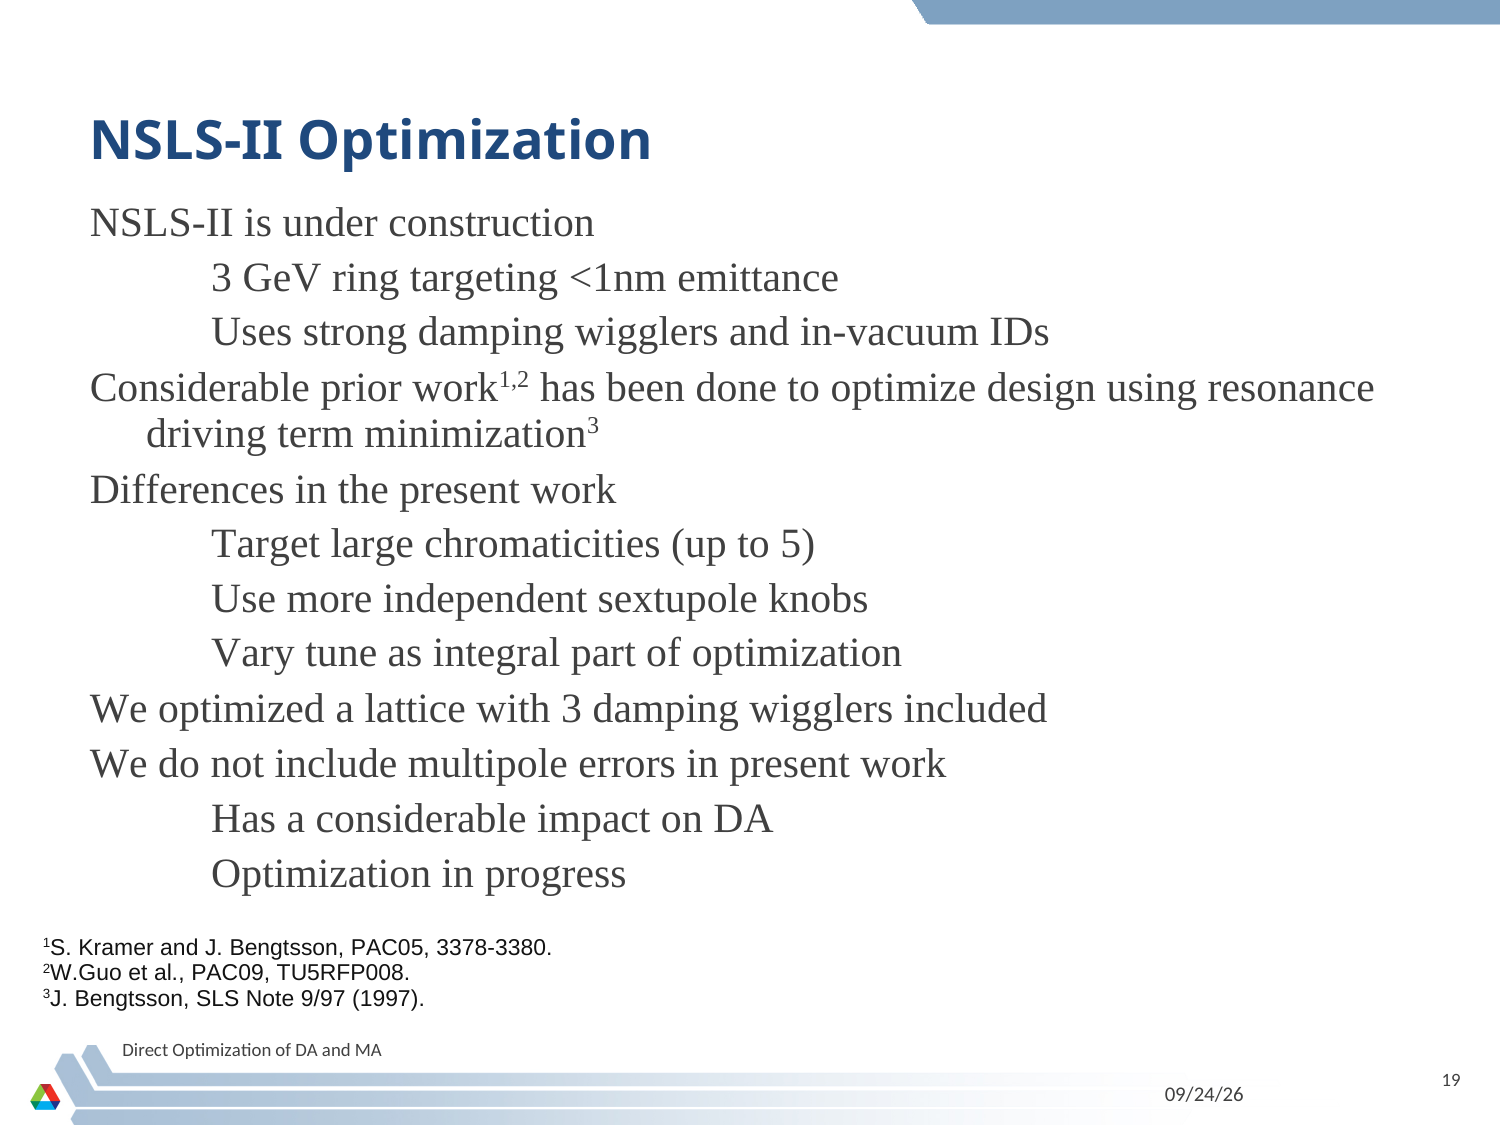

# NSLS-II Optimization
NSLS-II is under construction
3 GeV ring targeting <1nm emittance
Uses strong damping wigglers and in-vacuum IDs
Considerable prior work1,2 has been done to optimize design using resonance driving term minimization3
Differences in the present work
Target large chromaticities (up to 5)
Use more independent sextupole knobs
Vary tune as integral part of optimization
We optimized a lattice with 3 damping wigglers included
We do not include multipole errors in present work
Has a considerable impact on DA
Optimization in progress
1S. Kramer and J. Bengtsson, PAC05, 3378-3380.
2W.Guo et al., PAC09, TU5RFP008.
3J. Bengtsson, SLS Note 9/97 (1997).
Direct Optimization of DA and MA
19
1M. Belgrounne et al., Proc. PAC03, 896-898 (2003).